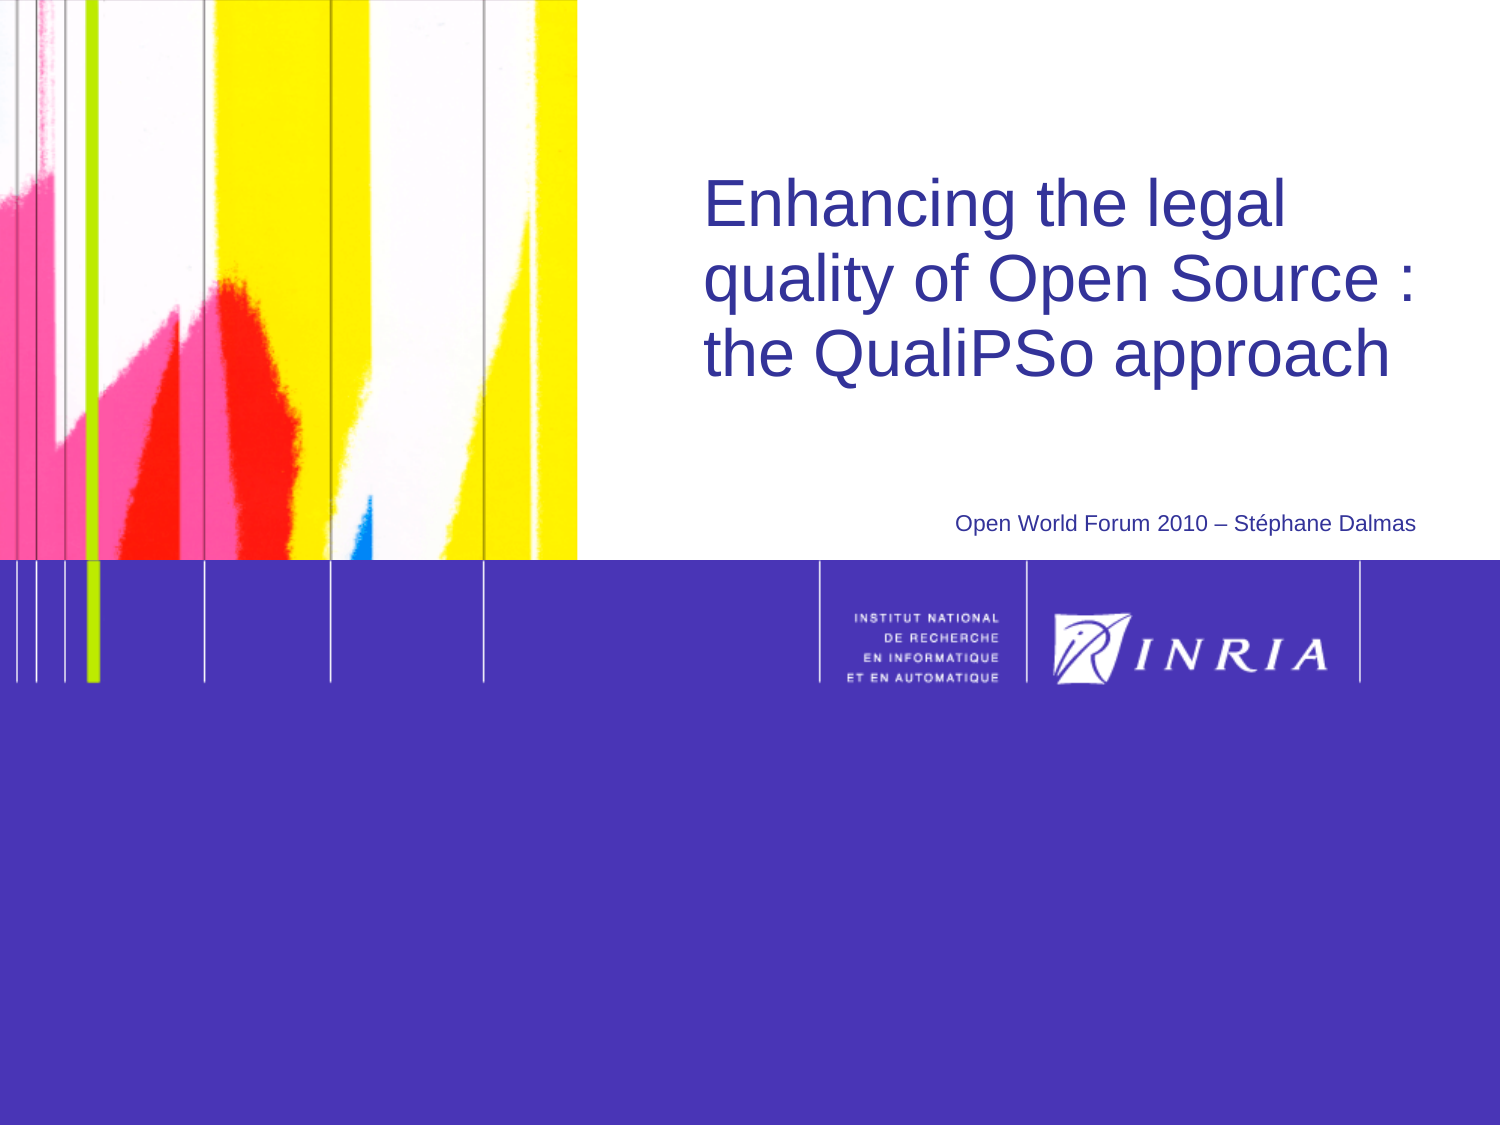

# Enhancing the legal quality of Open Source : the QualiPSo approach
Open World Forum 2010 – Stéphane Dalmas